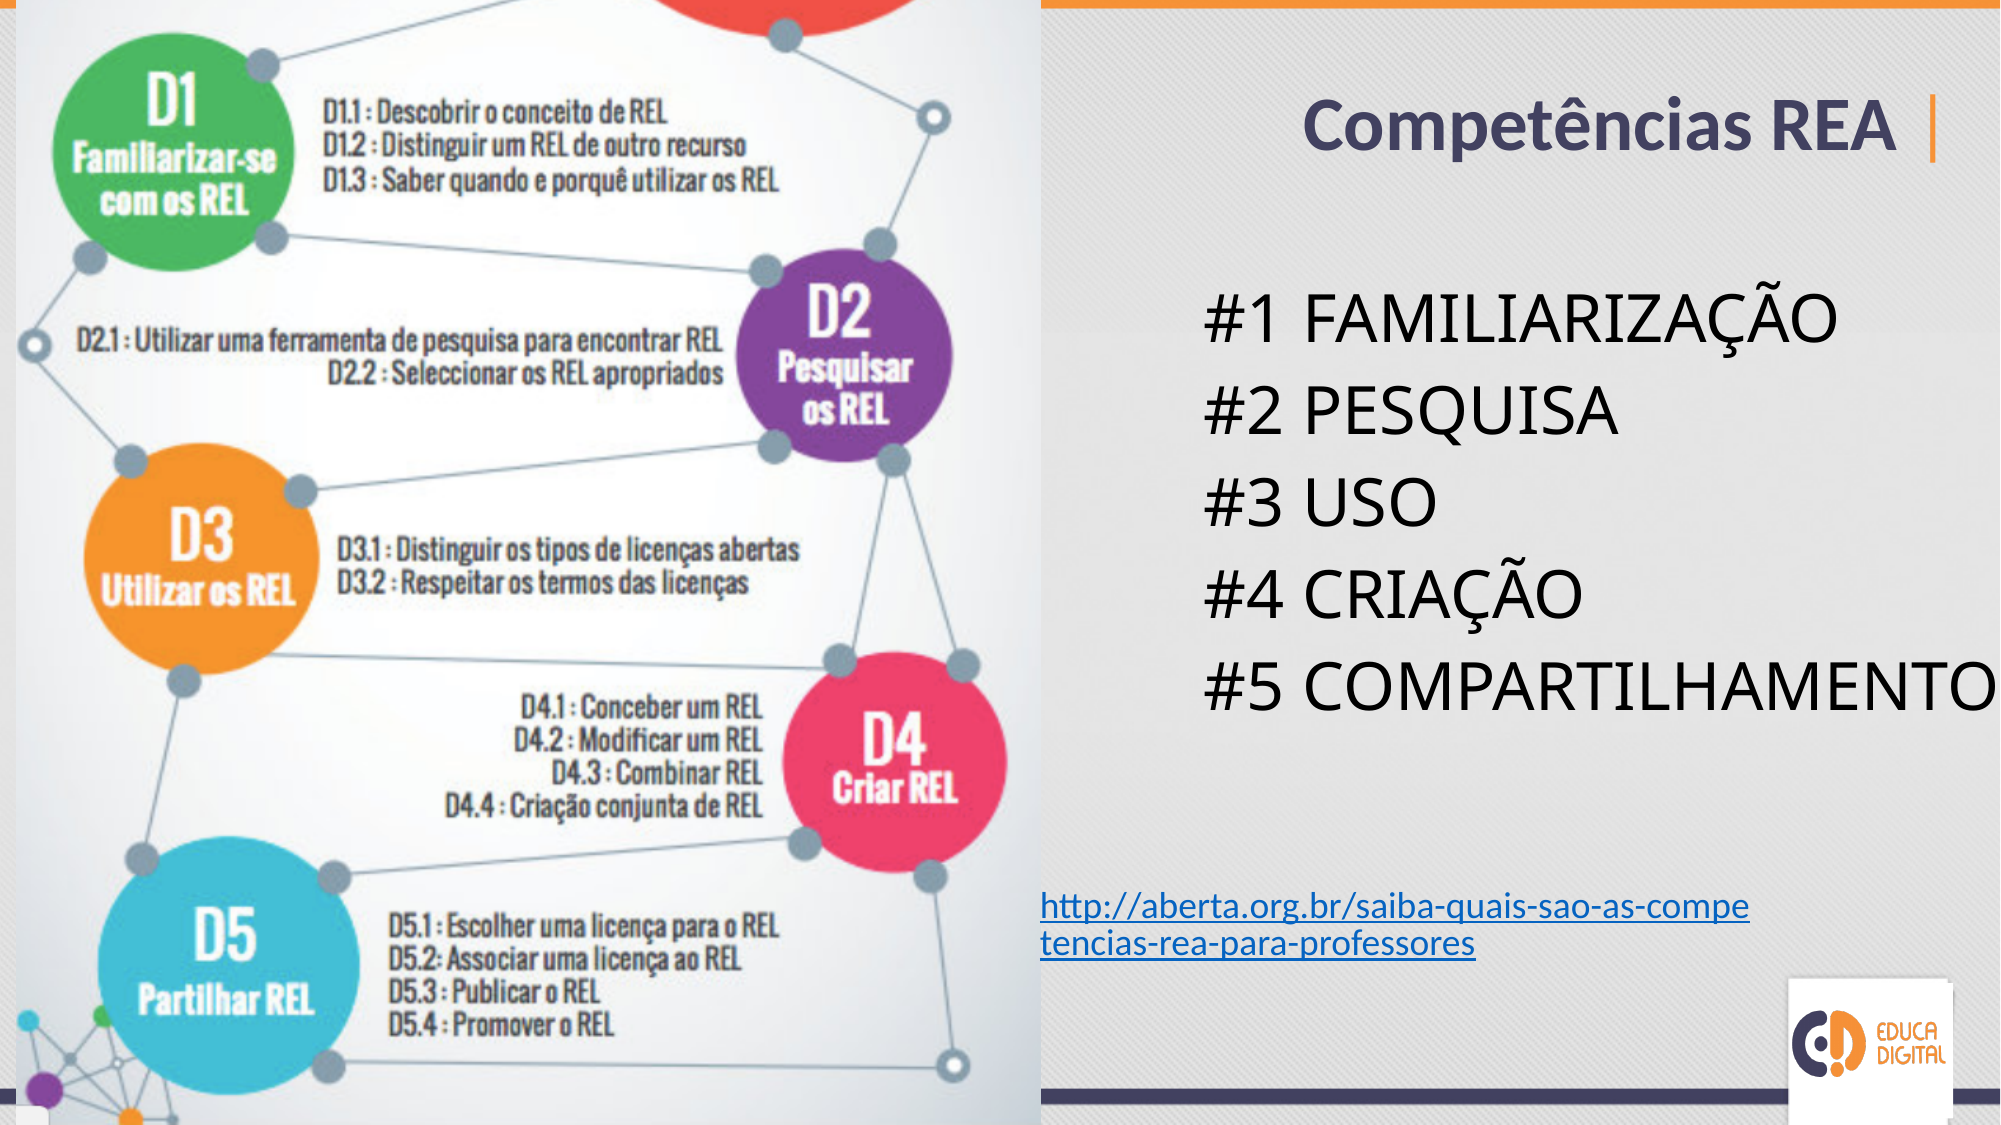

Competências REA |
#1 FAMILIARIZAÇÃO
#2 PESQUISA
#3 USO
#4 CRIAÇÃO
#5 COMPARTILHAMENTO
http://aberta.org.br/saiba-quais-sao-as-competencias-rea-para-professores